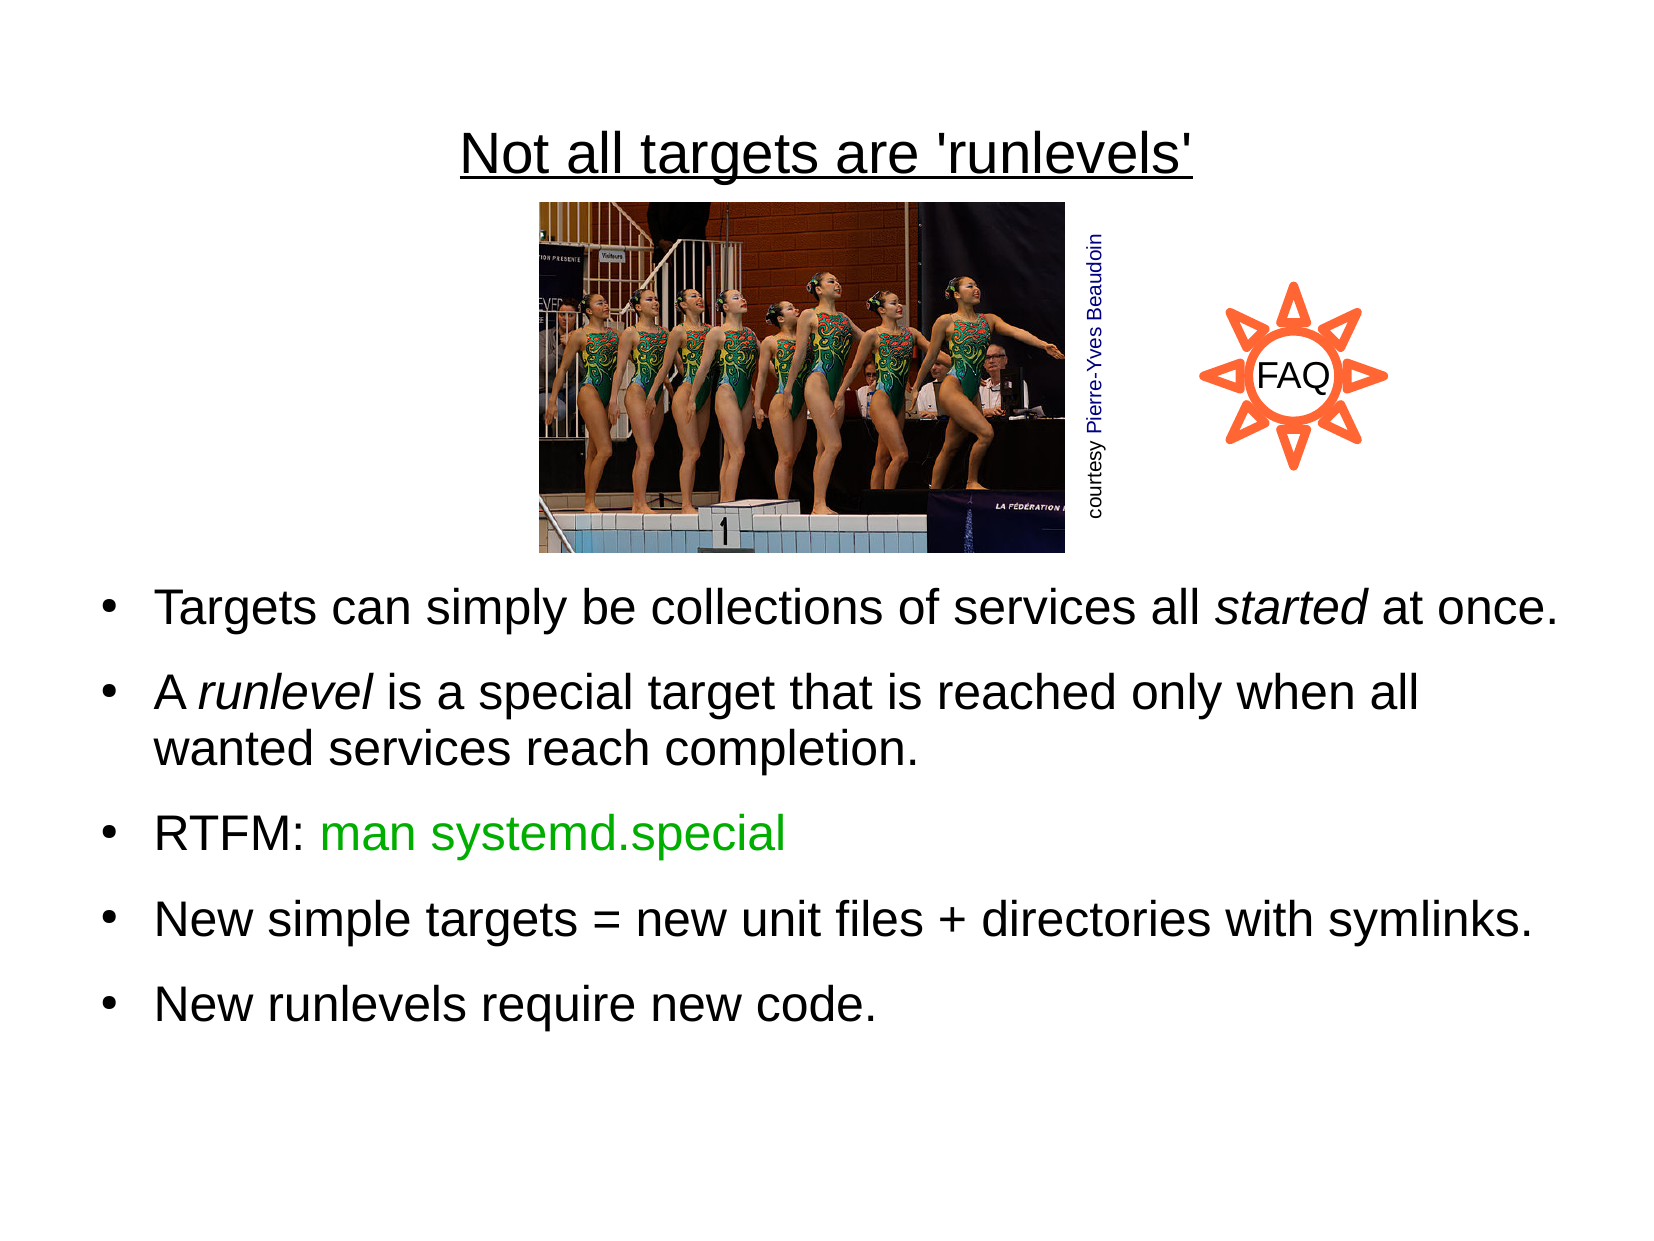

# Not all targets are 'runlevels'
courtesy Pierre-Yves Beaudoin
FAQ
Targets can simply be collections of services all started at once.
A runlevel is a special target that is reached only when all wanted services reach completion.
RTFM: man systemd.special
New simple targets = new unit files + directories with symlinks.
New runlevels require new code.